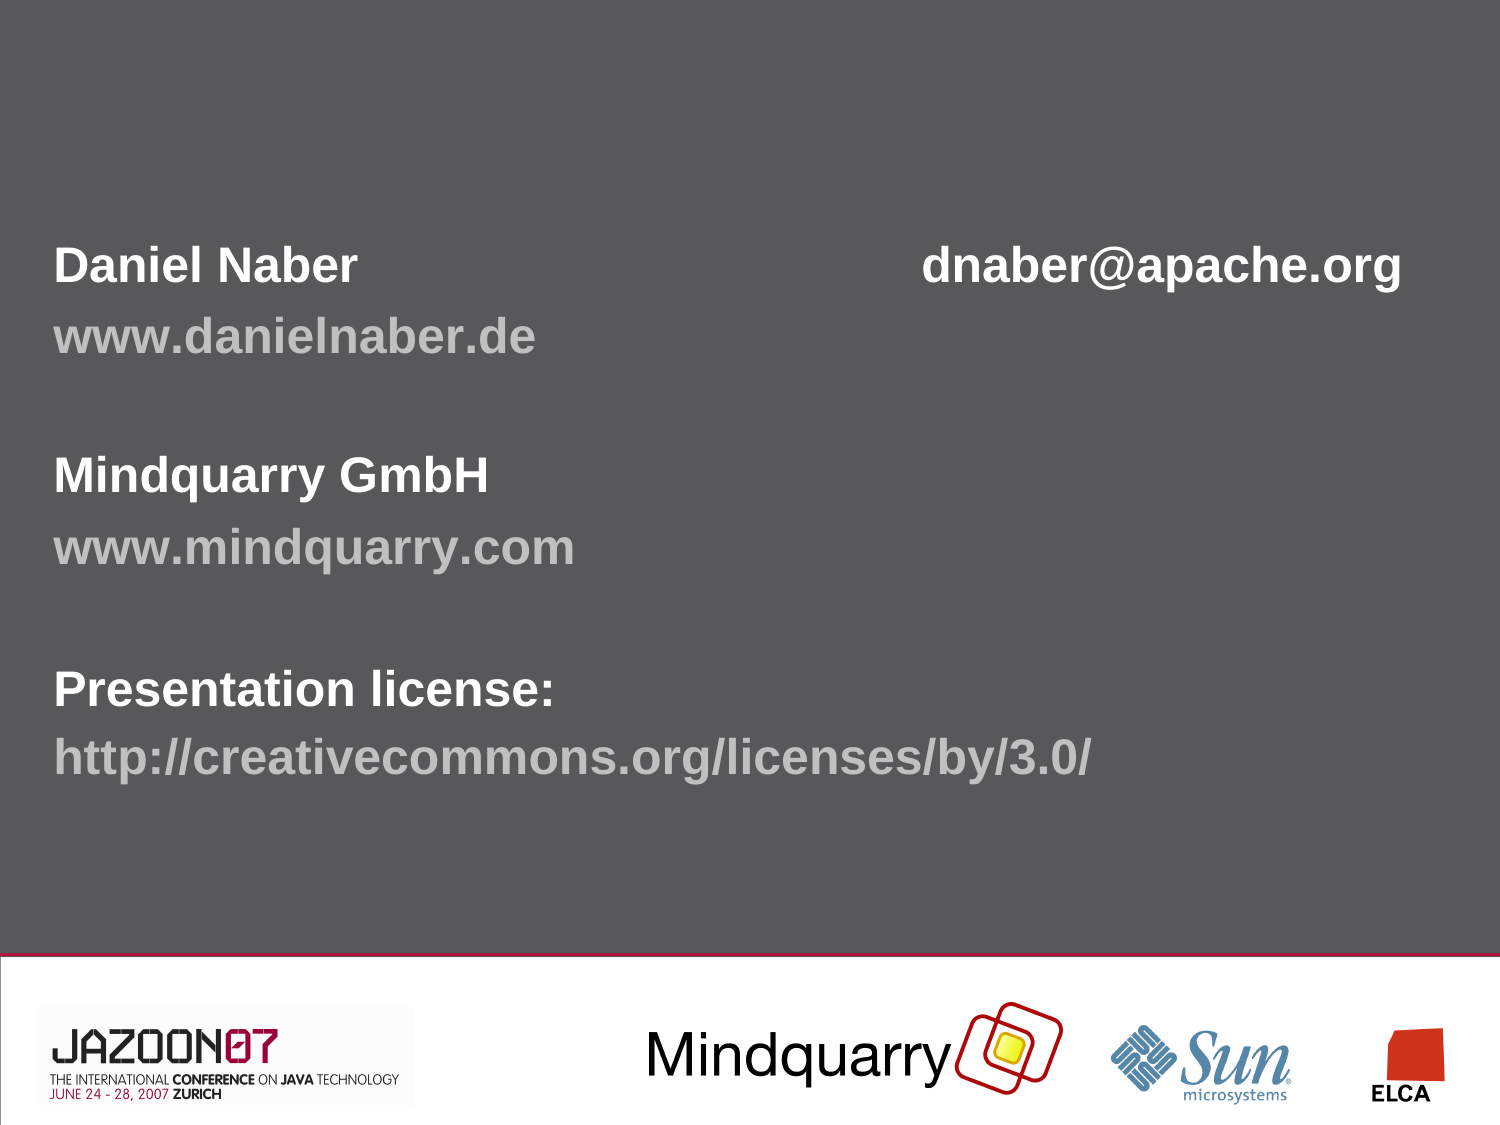

# Daniel Naber	dnaber@apache.org
www.danielnaber.de
Mindquarry GmbH
www.mindquarry.com
Presentation license:
http://creativecommons.org/licenses/by/3.0/